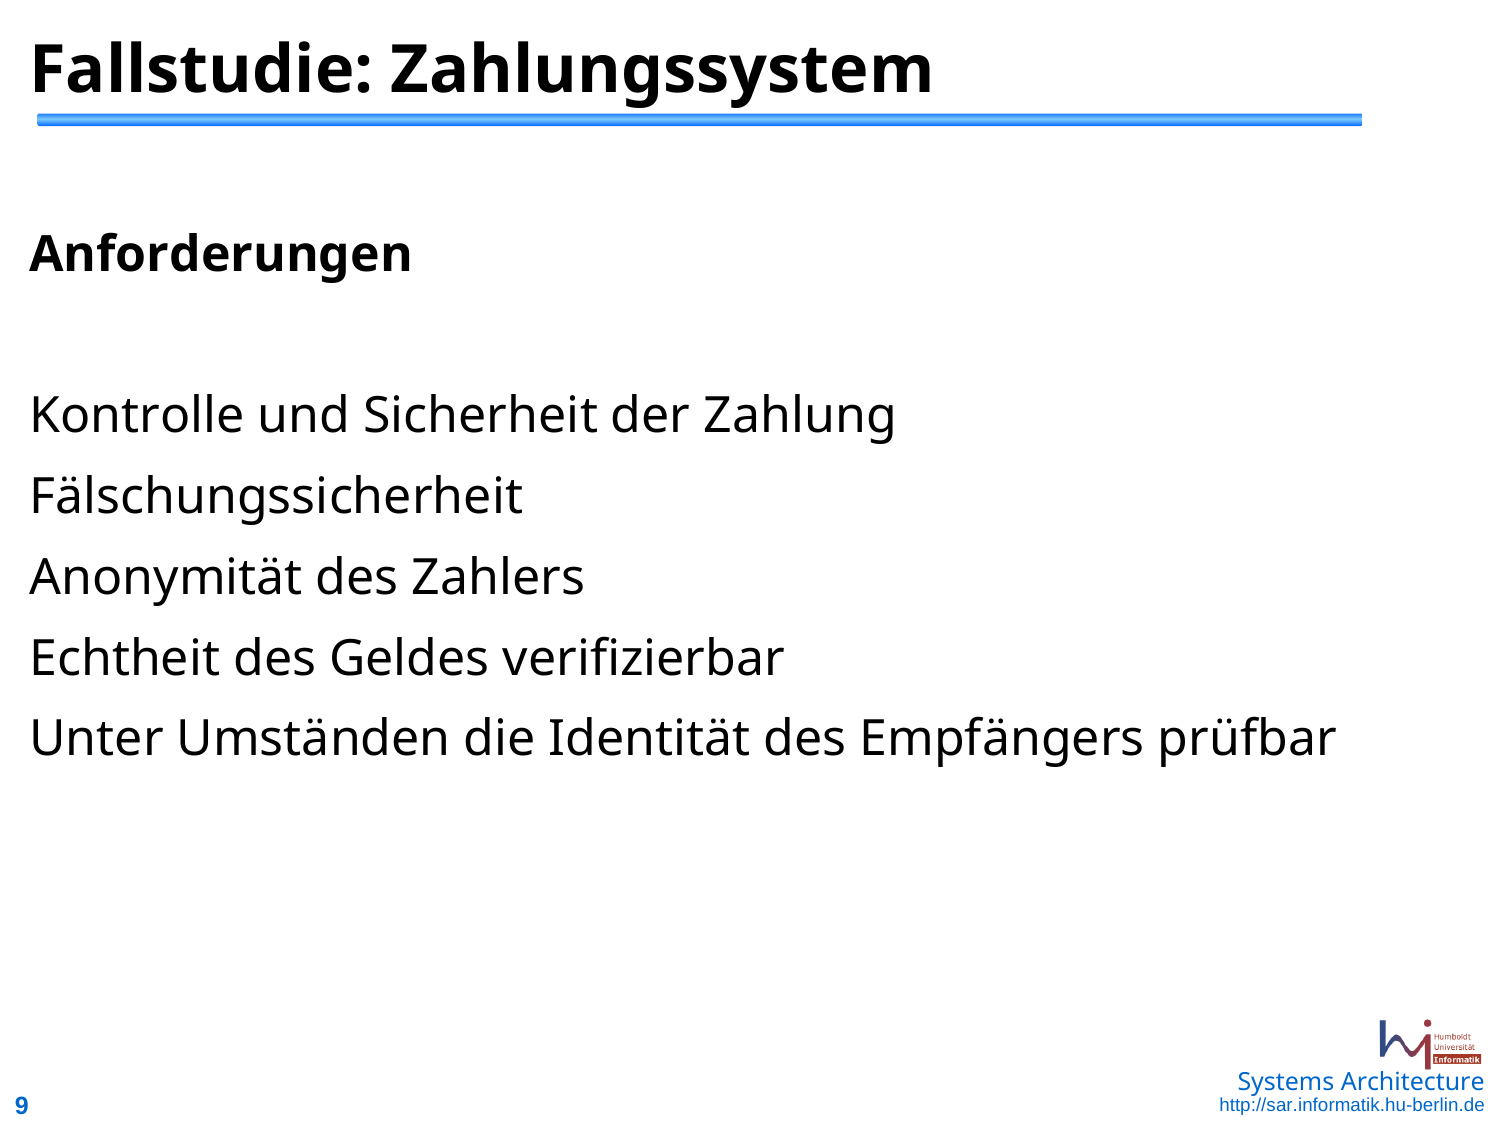

# Fallstudie: Zahlungssystem
Anforderungen
Kontrolle und Sicherheit der Zahlung
Fälschungssicherheit
Anonymität des Zahlers
Echtheit des Geldes verifizierbar
Unter Umständen die Identität des Empfängers prüfbar